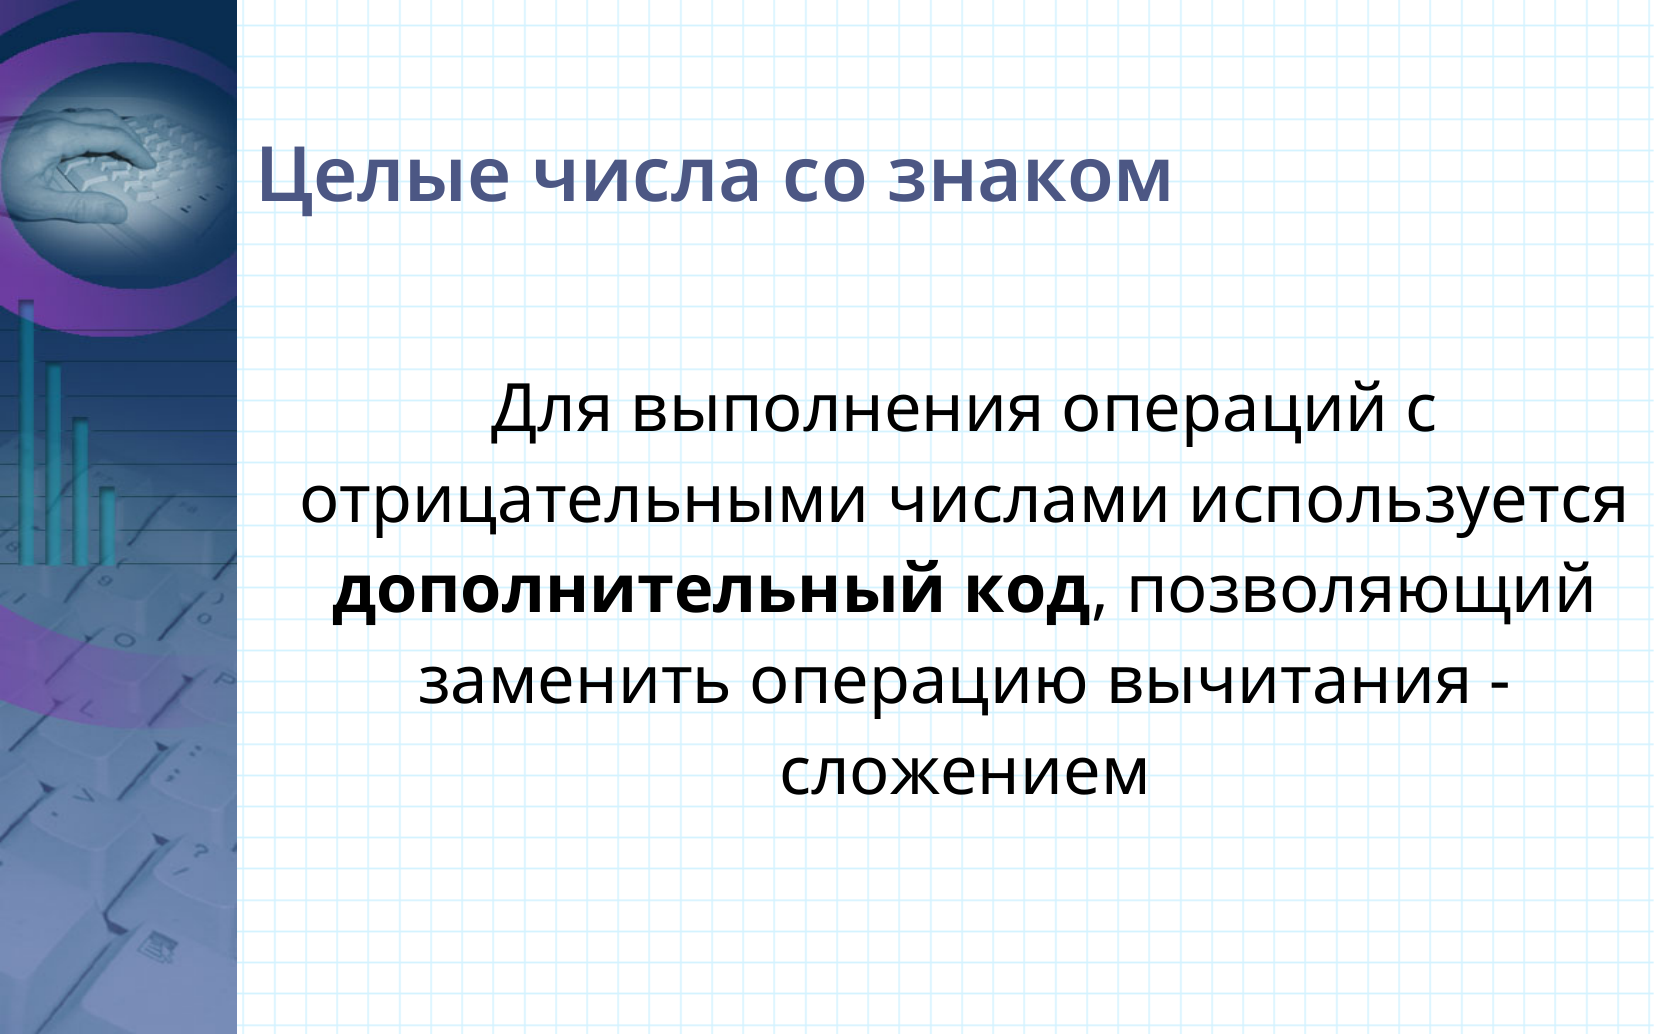

# Целые числа со знаком
Для выполнения операций с отрицательными числами используется дополнительный код, позволяющий заменить операцию вычитания - сложением